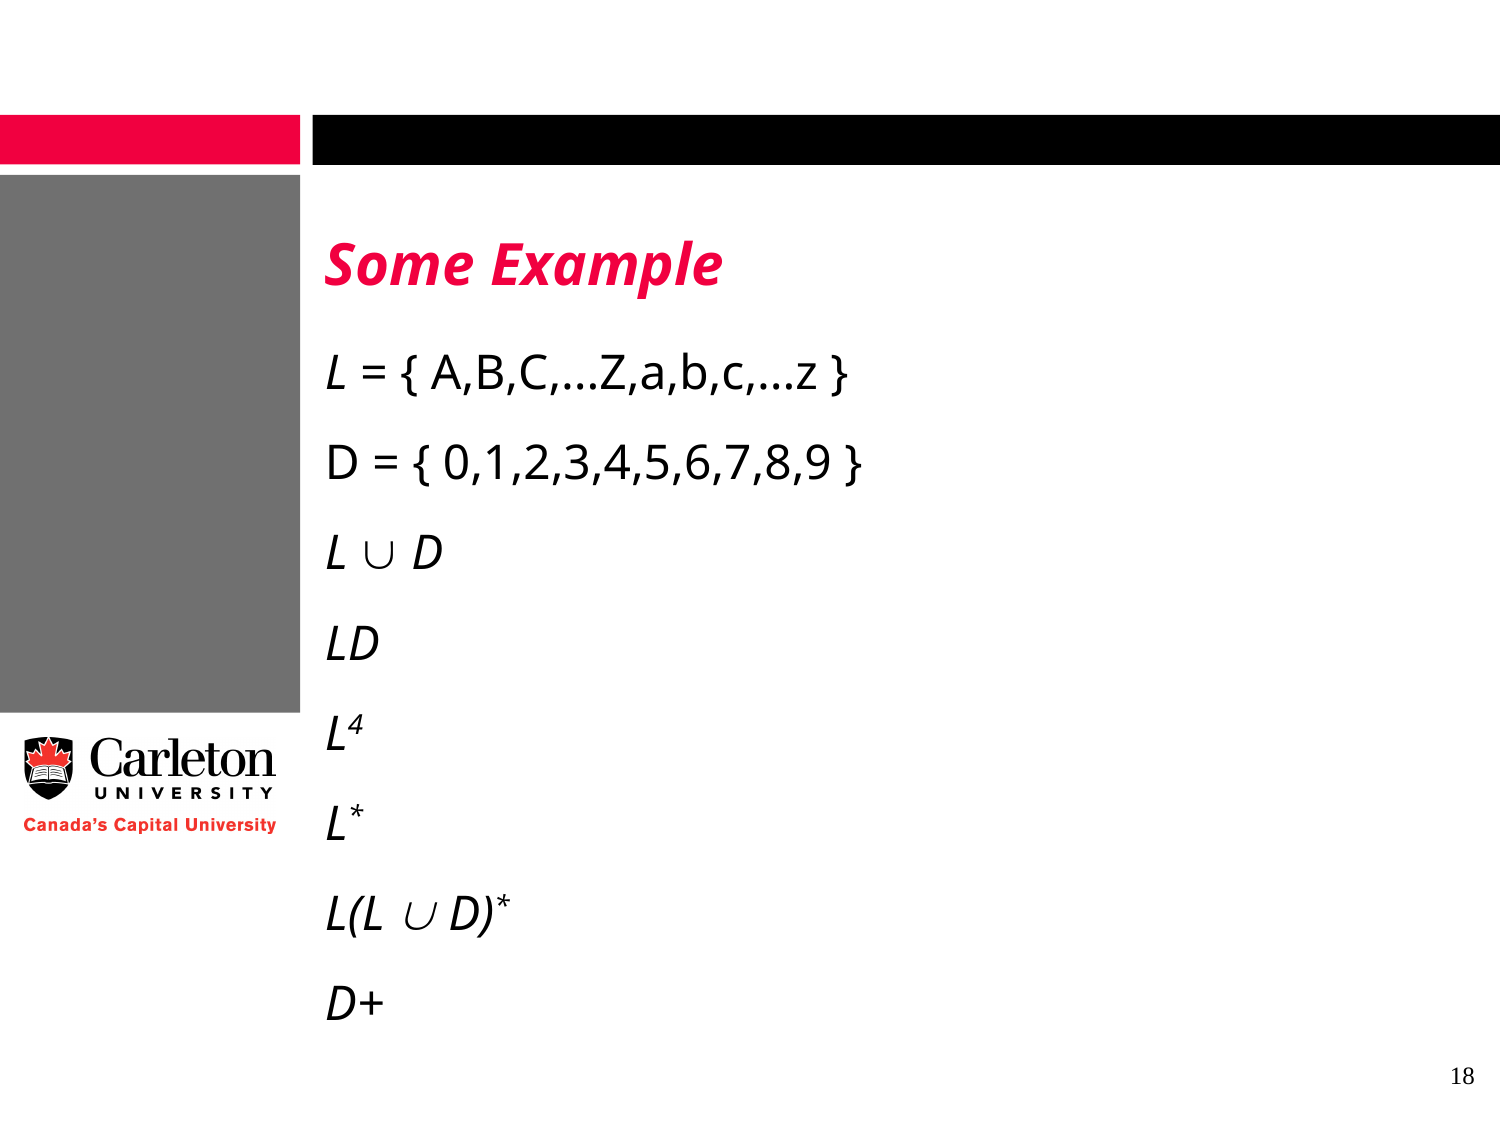

# Some Example
L = { A,B,C,...Z,a,b,c,...z }
D = { 0,1,2,3,4,5,6,7,8,9 }
L  D
LD
L4
L*
L(L  D)*
D+
18